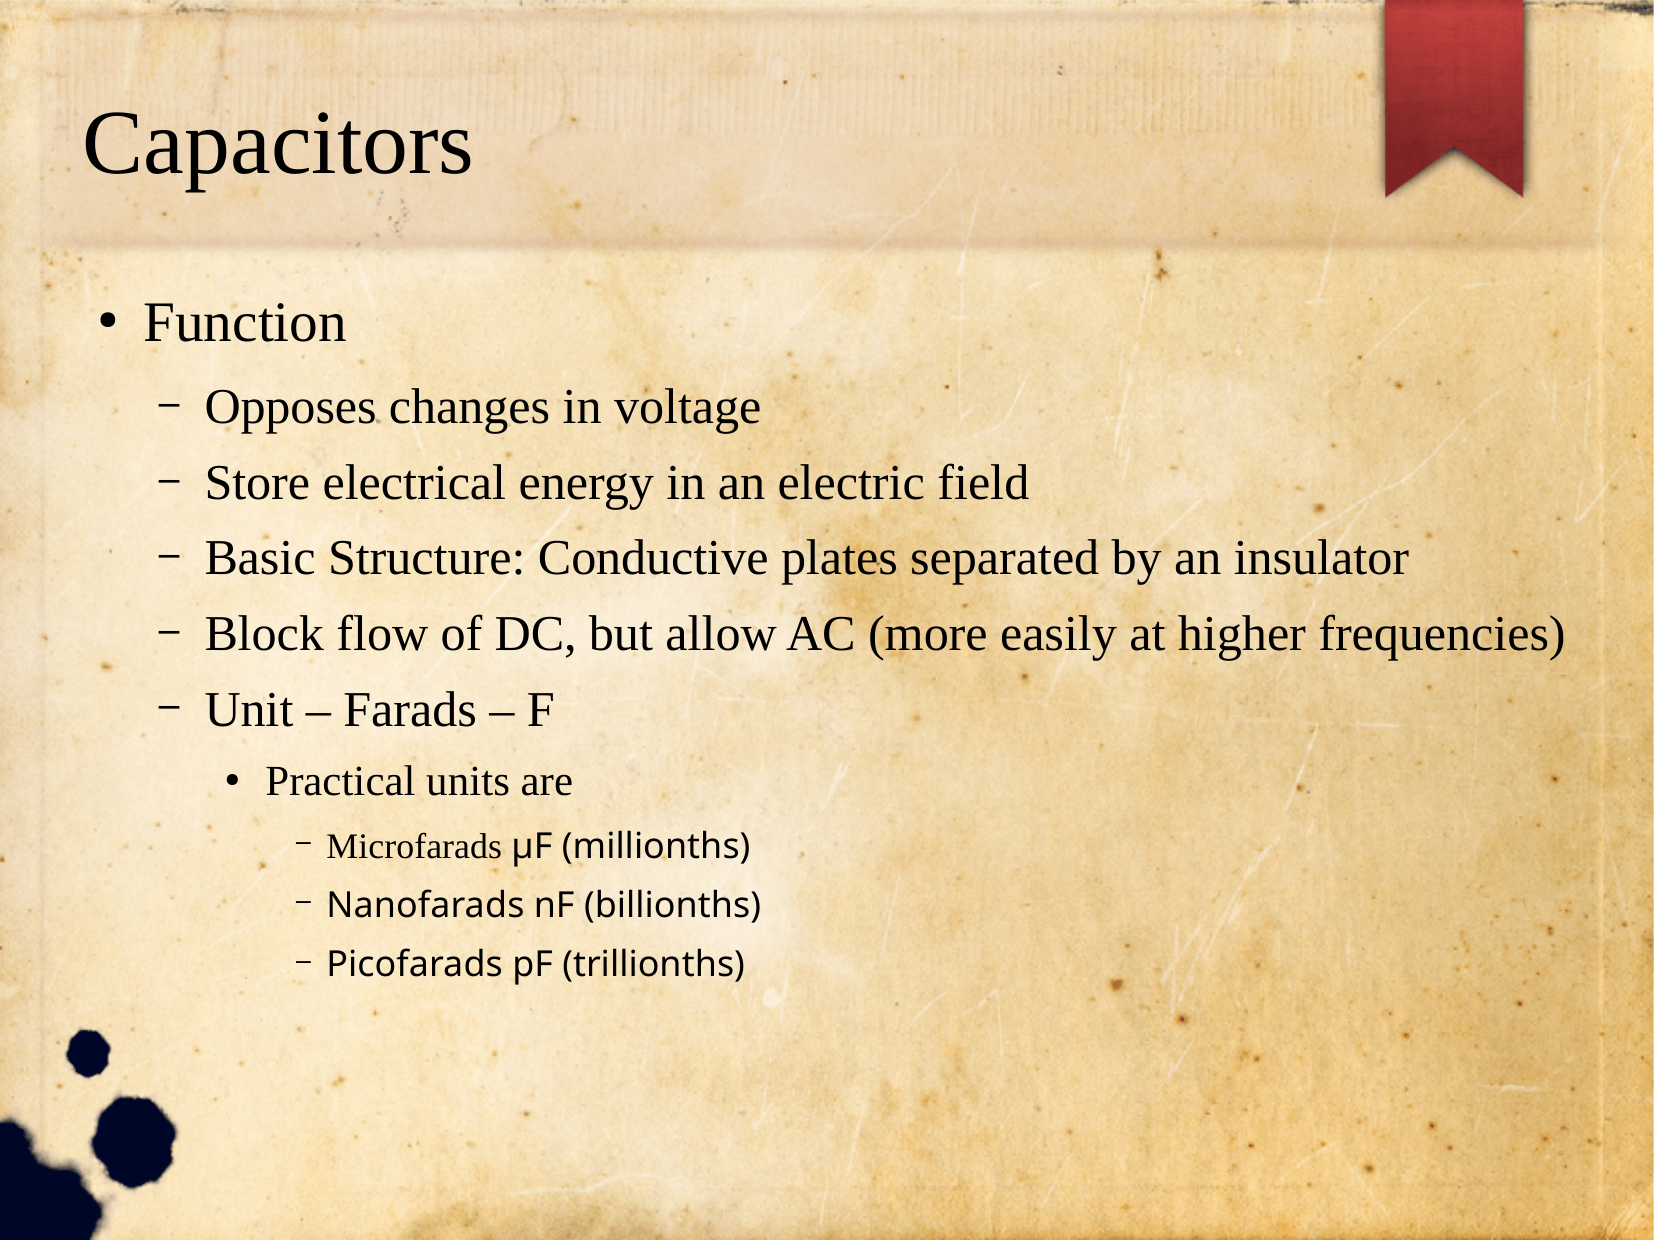

# Capacitors
Function
Opposes changes in voltage
Store electrical energy in an electric field
Basic Structure: Conductive plates separated by an insulator
Block flow of DC, but allow AC (more easily at higher frequencies)
Unit – Farads – F
Practical units are
Microfarads μF (millionths)
Nanofarads nF (billionths)
Picofarads pF (trillionths)